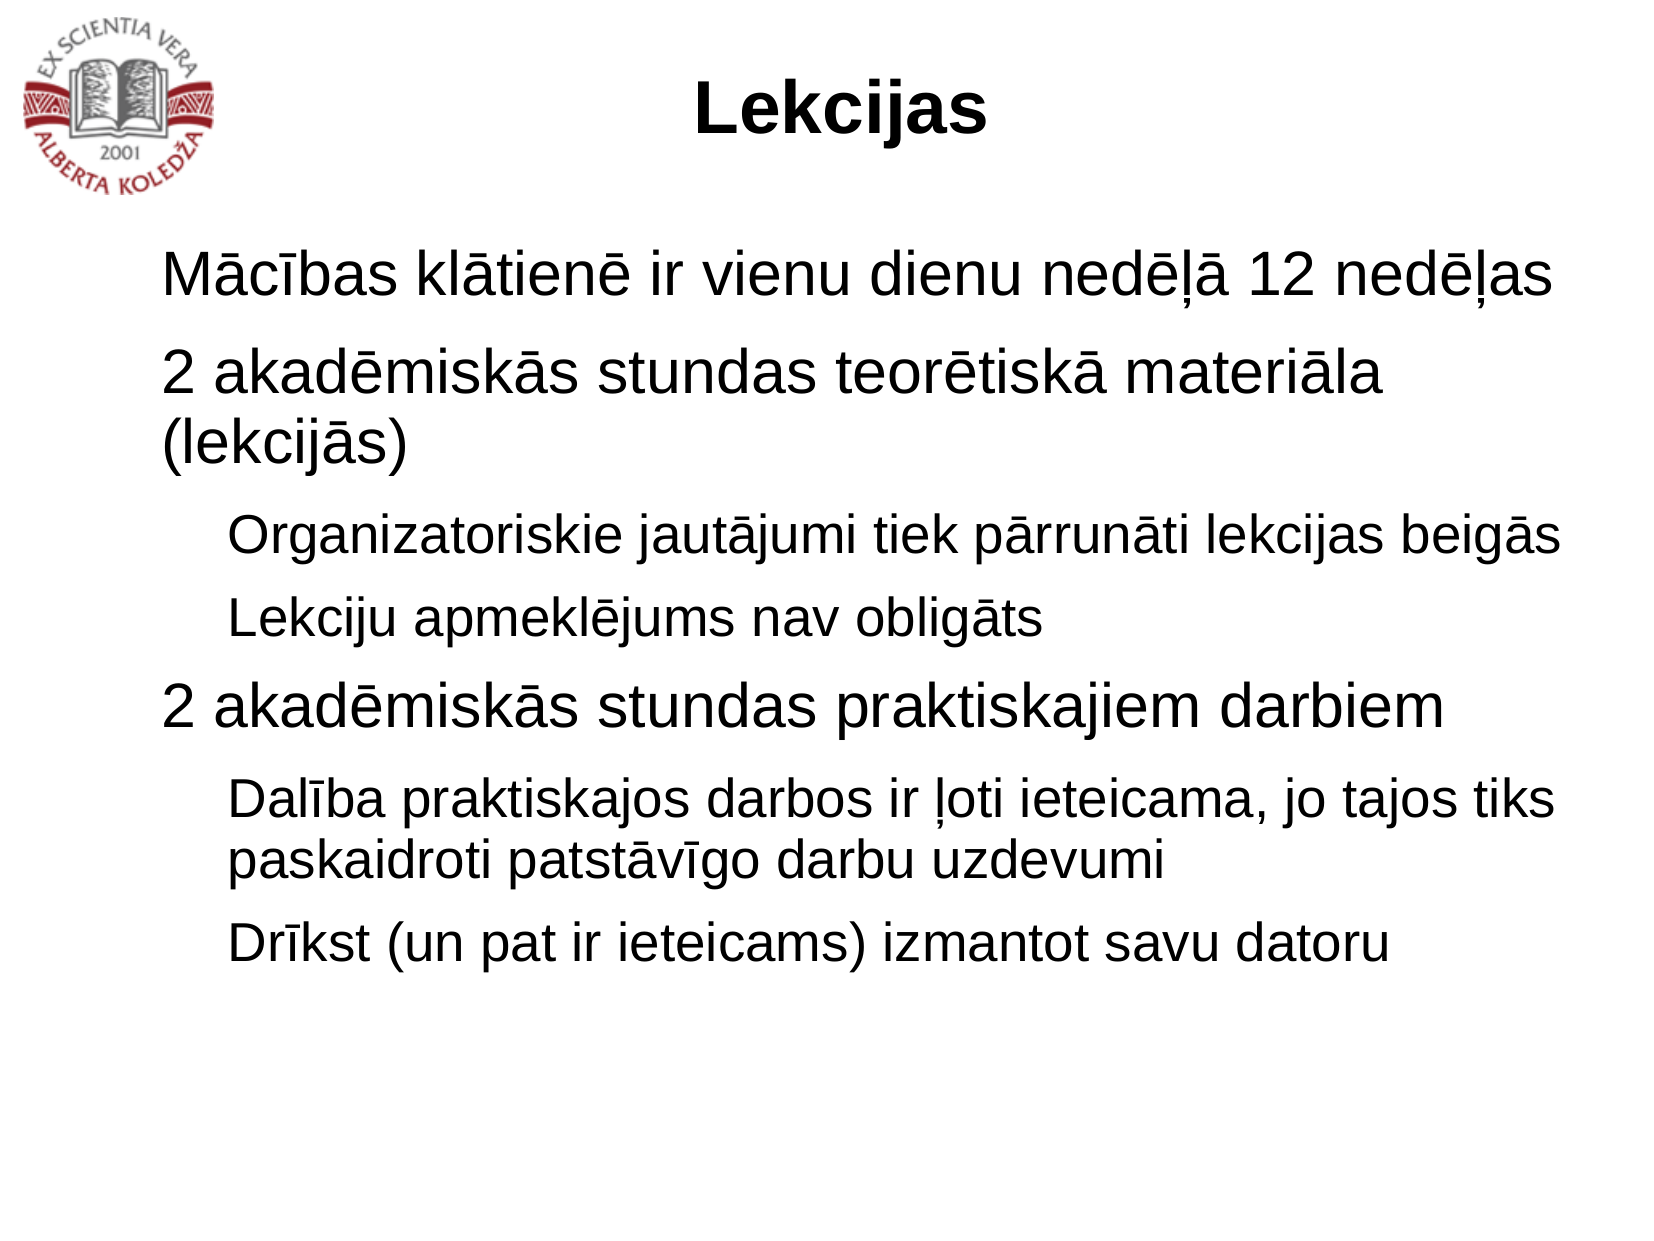

# Lekcijas
Mācības klātienē ir vienu dienu nedēļā 12 nedēļas
2 akadēmiskās stundas teorētiskā materiāla (lekcijās)
Organizatoriskie jautājumi tiek pārrunāti lekcijas beigās
Lekciju apmeklējums nav obligāts
2 akadēmiskās stundas praktiskajiem darbiem
Dalība praktiskajos darbos ir ļoti ieteicama, jo tajos tiks paskaidroti patstāvīgo darbu uzdevumi
Drīkst (un pat ir ieteicams) izmantot savu datoru